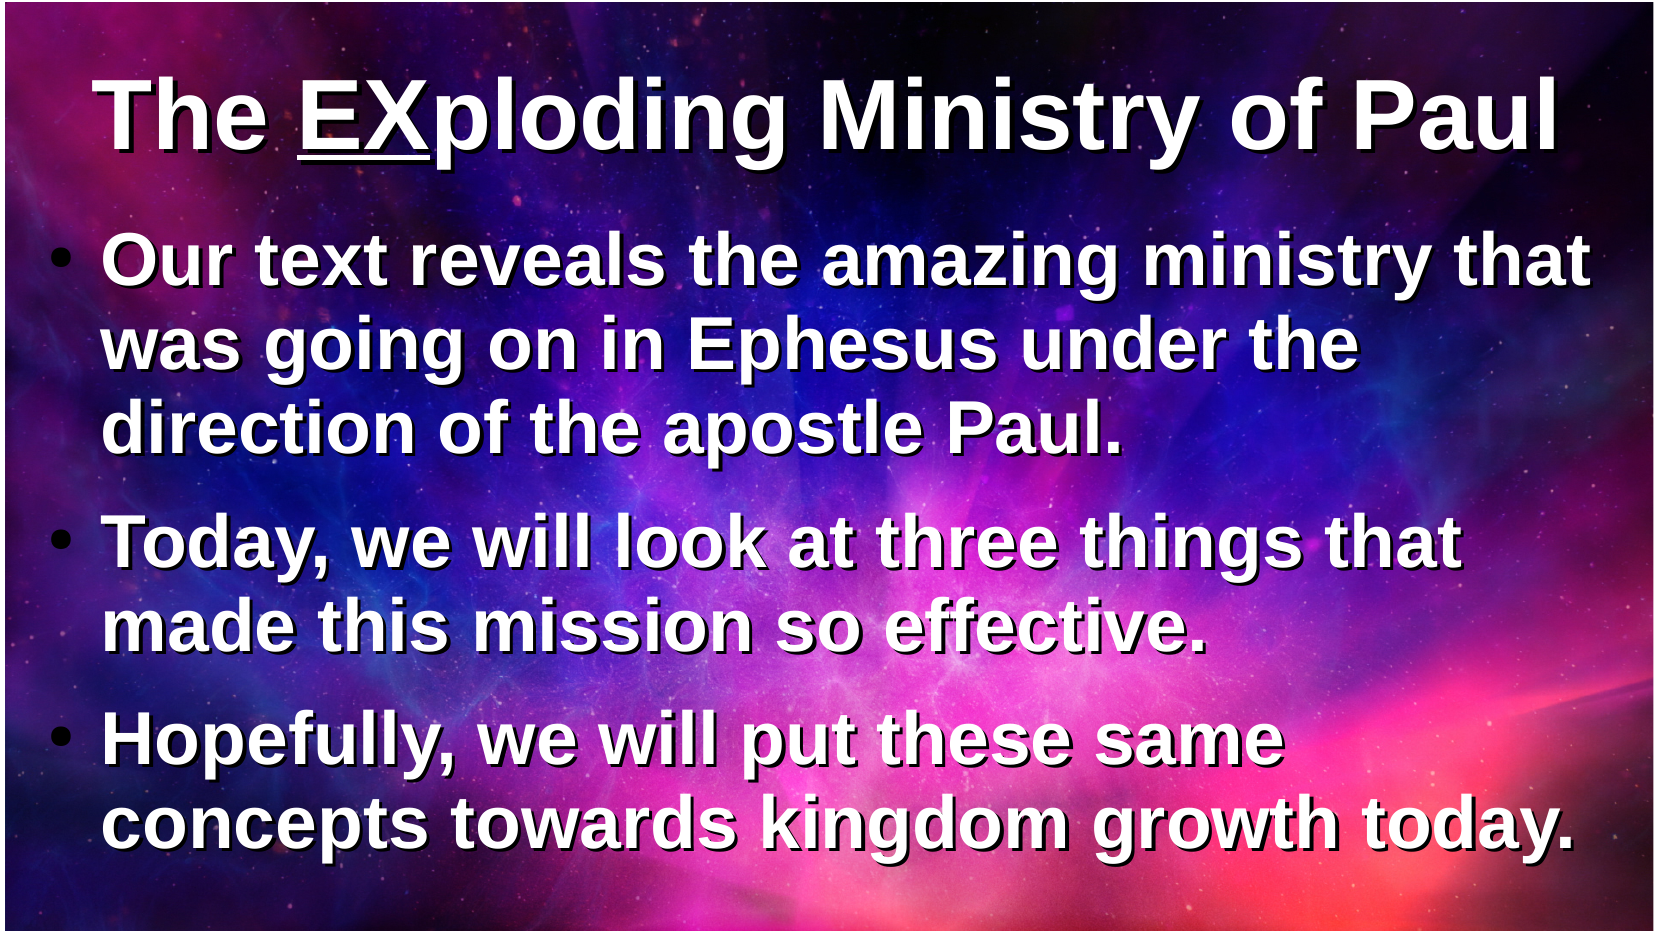

# The EXploding Ministry of Paul
Our text reveals the amazing ministry that was going on in Ephesus under the direction of the apostle Paul.
Today, we will look at three things that made this mission so effective.
Hopefully, we will put these same concepts towards kingdom growth today.